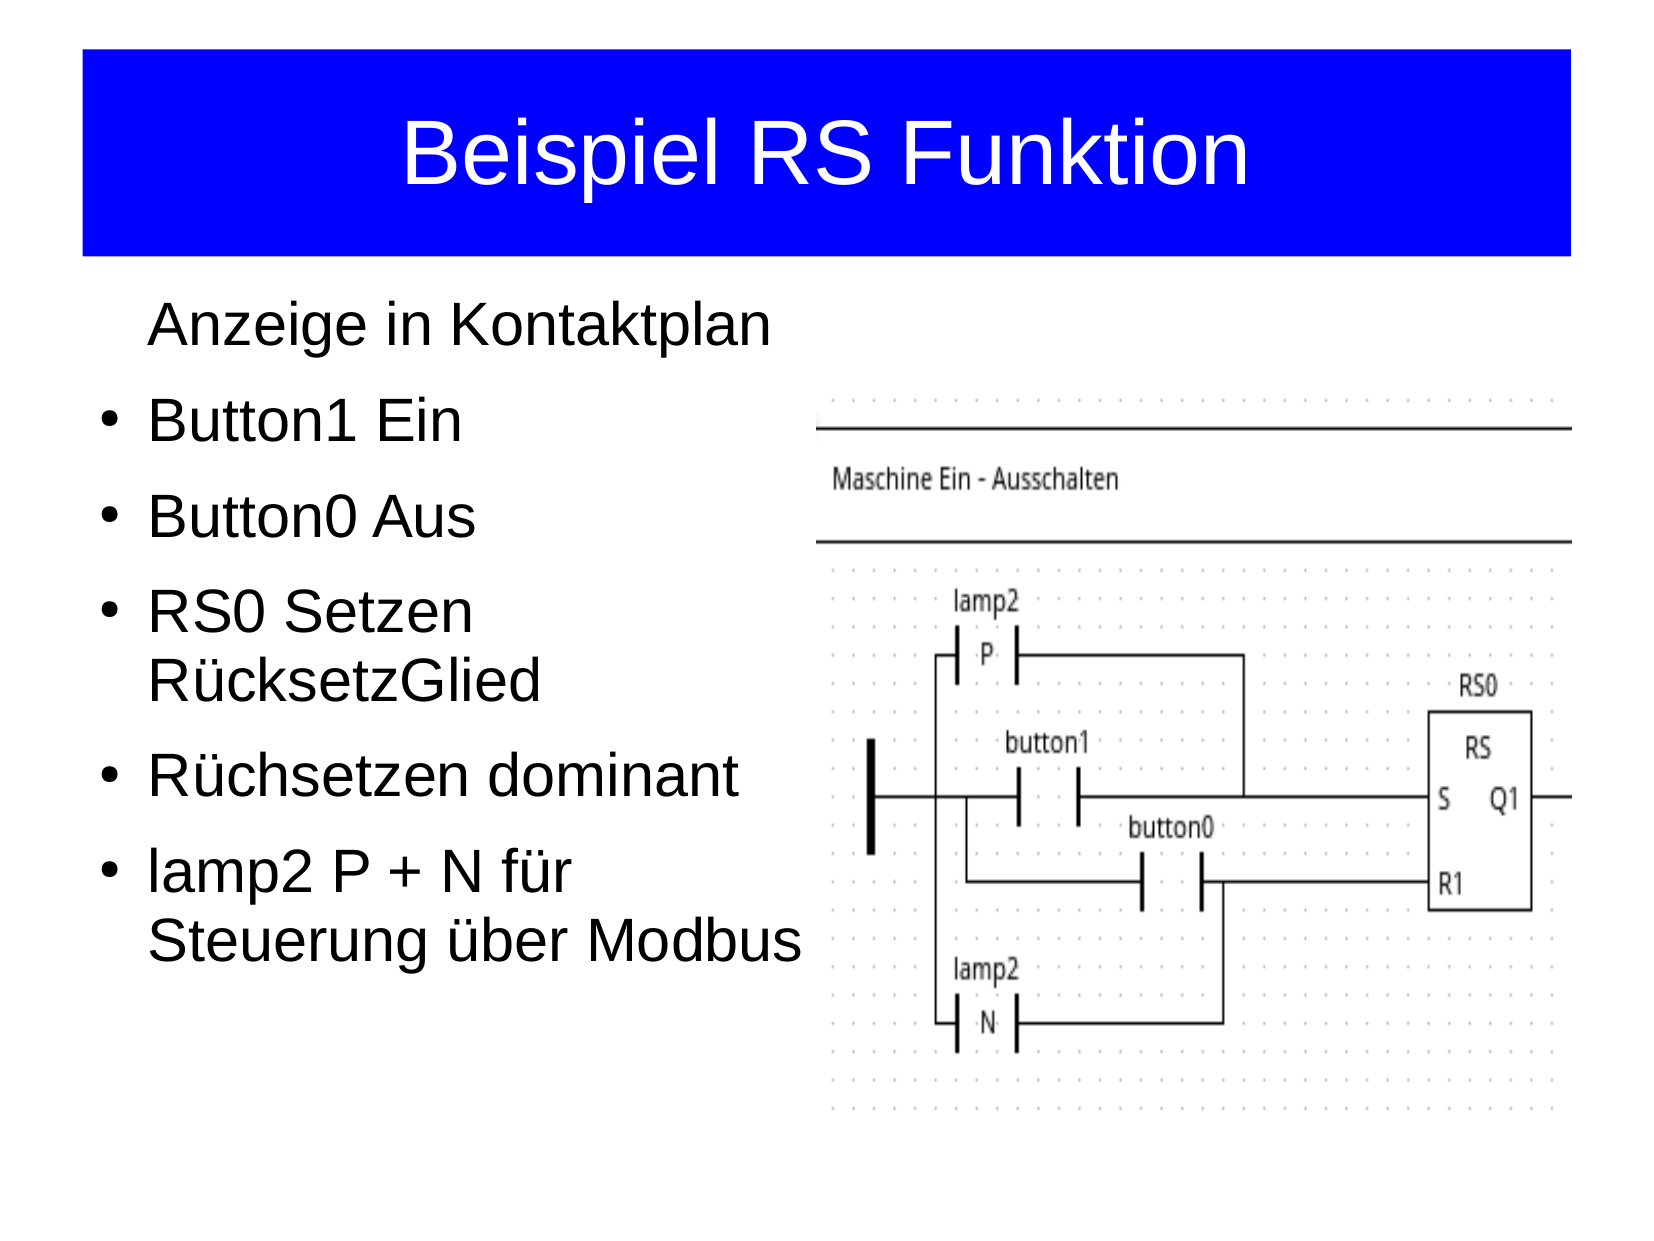

# Beispiel RS Funktion
Anzeige in Kontaktplan
Button1 Ein
Button0 Aus
RS0 Setzen RücksetzGlied
Rüchsetzen dominant
lamp2 P + N für Steuerung über Modbus